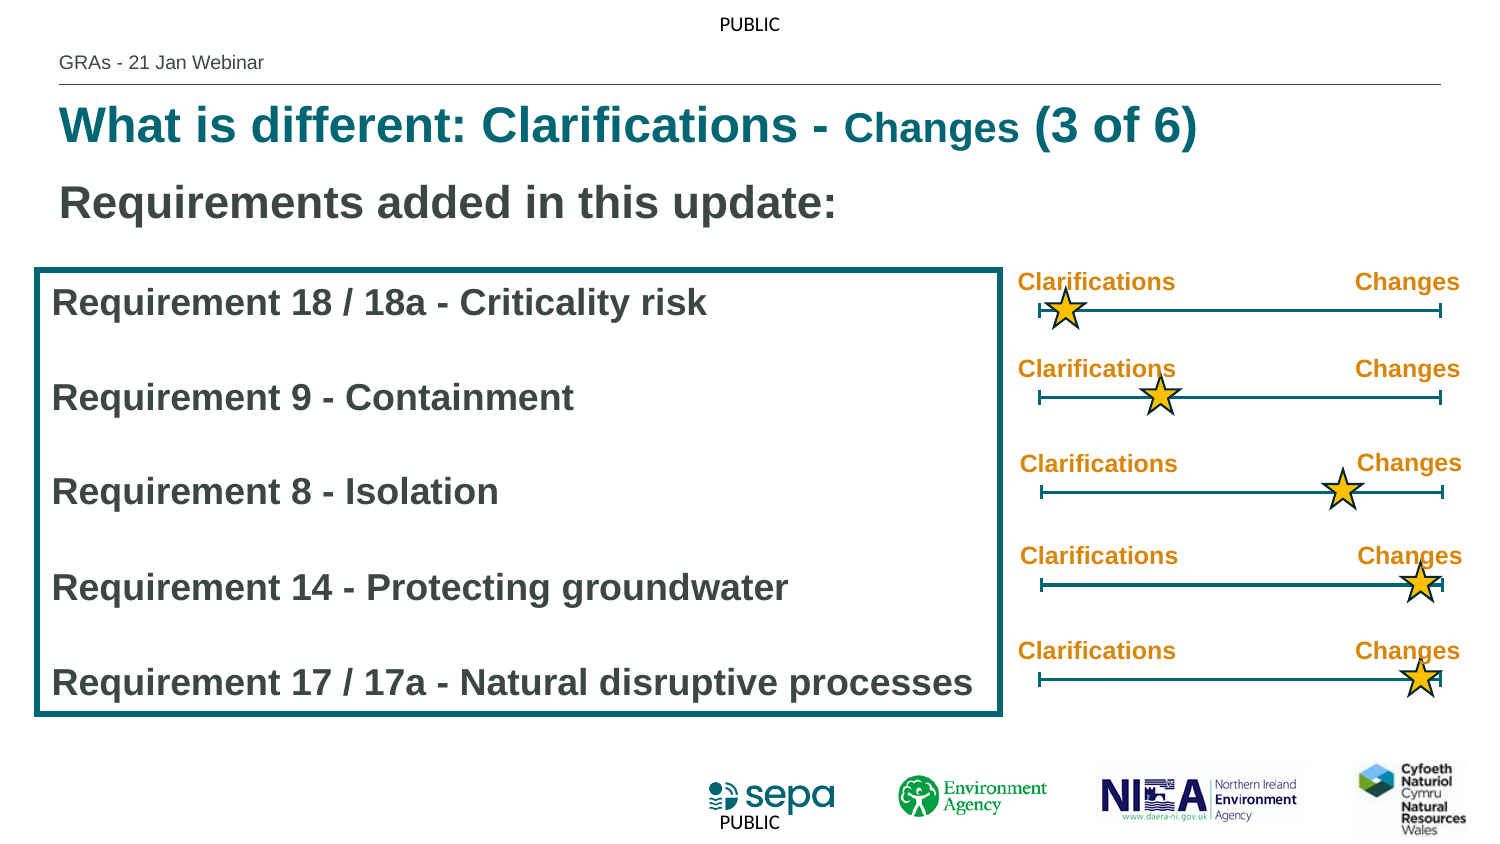

GRAs - 21 Jan Webinar
# What is different: Clarifications - Changes (3 of 6)
Requirements added in this update:
Changes
Clarifications
Requirement 18 / 18a - Criticality risk
Requirement 9 - Containment
Requirement 8 - Isolation
Requirement 14 - Protecting groundwater
Requirement 17 / 17a - Natural disruptive processes
Changes
Clarifications
Changes
Clarifications
Changes
Clarifications
Changes
Clarifications